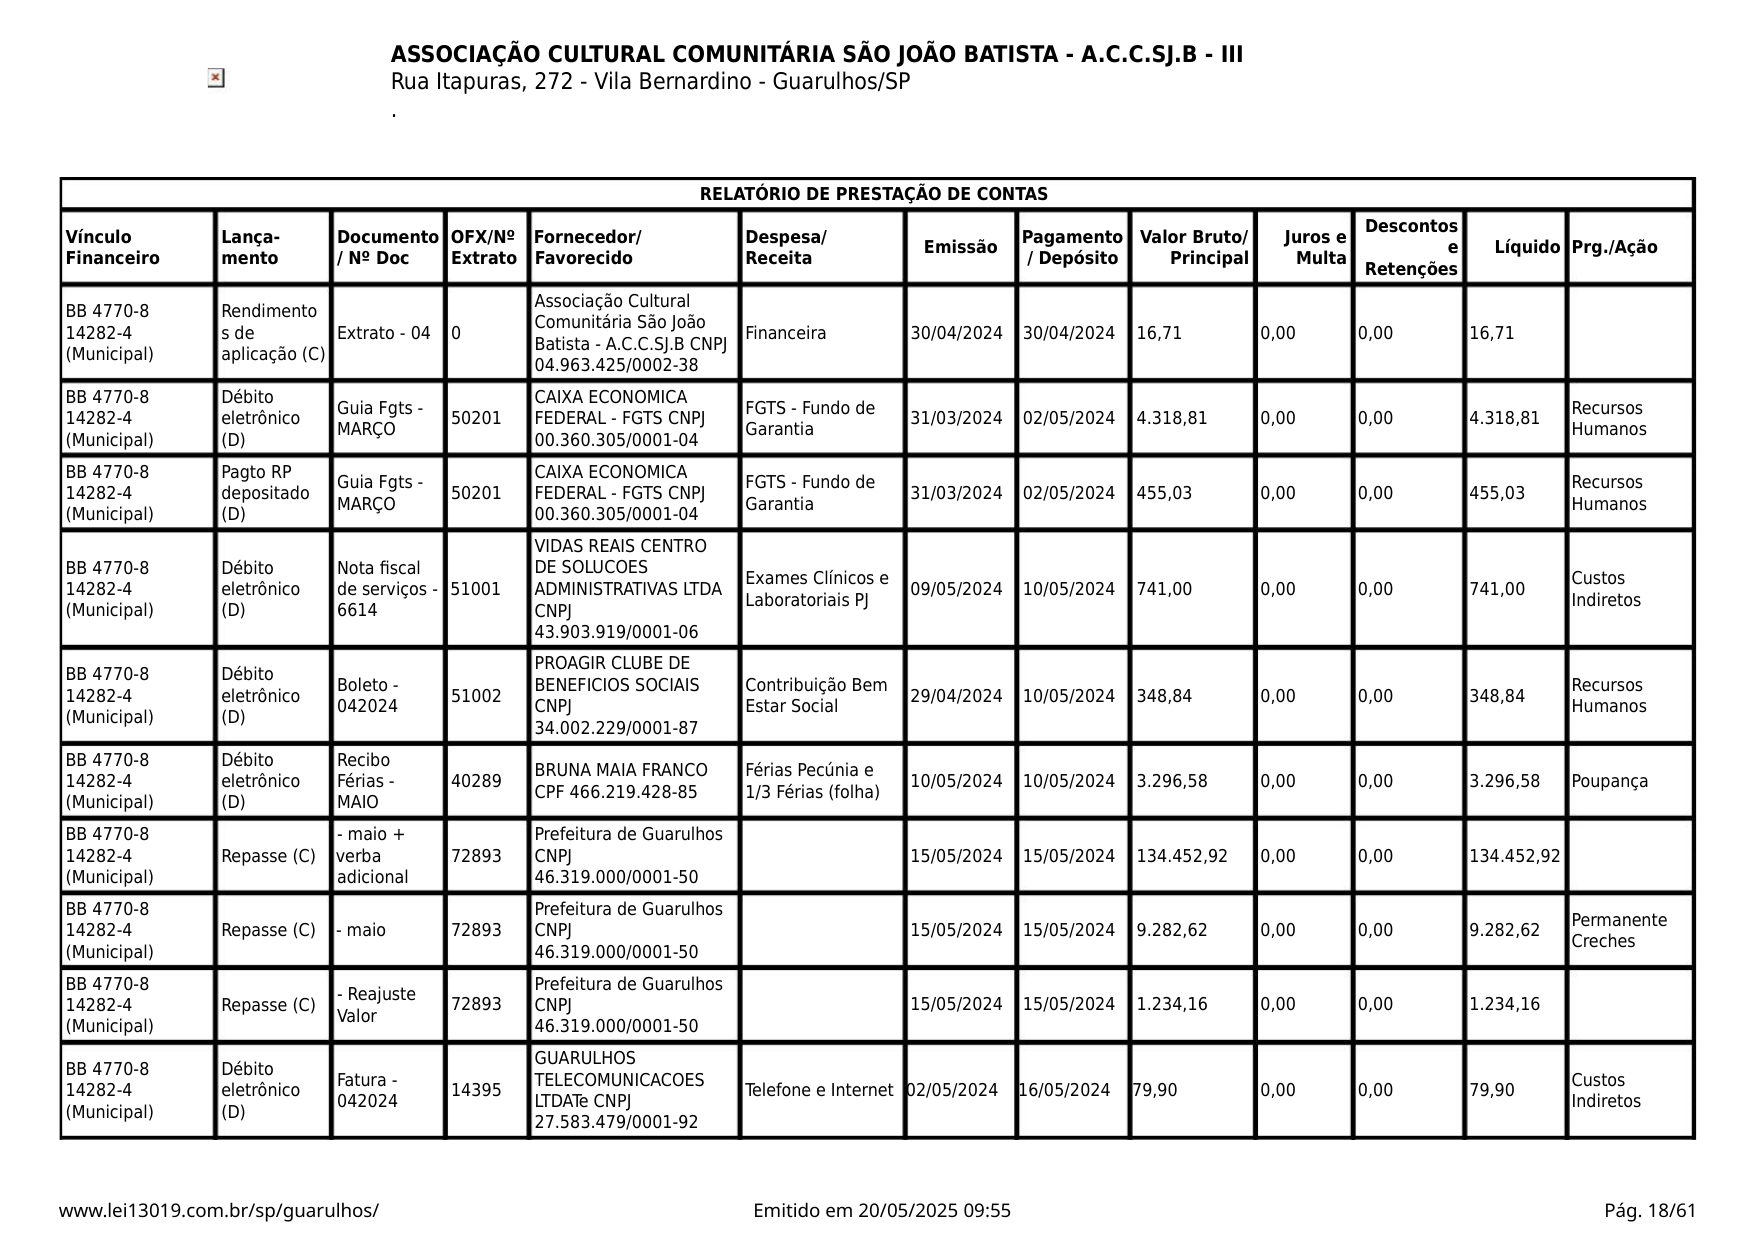

ASSOCIAÇÃO CULTURAL COMUNITÁRIA SÃO JOÃO BATISTA - A.C.C.SJ.B - III
Rua Itapuras, 272 - Vila Bernardino - Guarulhos/SP
.
RELATÓRIO DE PRESTAÇÃO DE CONTAS
Descontos
e
Retenções
Vínculo
Financeiro
Lança-
mento
Documento OFX/Nº Fornecedor/
Despesa/
Receita
Pagamento Valor Bruto/
/ Depósito Principal
Juros e
Multa
Emissão
Líquido Prg./Ação
/ Nº Doc
Extrato Favorecido
Associação Cultural
BB 4770-8
14282-4
(Municipal)
Rendimento
s de
aplicação (C)
Comunitária São João
Batista - A.C.C.SJ.B CNPJ
04.963.425/0002-38
Extrato - 04
Financeira
30/04/2024 30/04/2024 16,71
0,00
0,00
16,71
0
BB 4770-8
14282-4
(Municipal)
Débito
eletrônico
(D)
CAIXA ECONOMICA
FEDERAL - FGTS CNPJ
00.360.305/0001-04
Guia Fgts -
MARÇO
FGTS - Fundo de
Garantia
Recursos
Humanos
50201
50201
31/03/2024 02/05/2024 4.318,81
31/03/2024 02/05/2024 455,03
0,00
0,00
0,00
0,00
4.318,81
455,03
BB 4770-8
14282-4
(Municipal)
Pagto RP
depositado
(D)
CAIXA ECONOMICA
FEDERAL - FGTS CNPJ
00.360.305/0001-04
Guia Fgts -
MARÇO
FGTS - Fundo de
Garantia
Recursos
Humanos
VIDAS REAIS CENTRO
DE SOLUCOES
ADMINISTRATIVAS LTDA
CNPJ
BB 4770-8
14282-4
(Municipal)
Débito
eletrônico
(D)
Nota ﬁscal
de serviços - 51001
6614
Exames Clínicos e
Laboratoriais PJ
Custos
Indiretos
09/05/2024 10/05/2024 741,00
29/04/2024 10/05/2024 348,84
0,00
0,00
0,00
0,00
741,00
348,84
43.903.919/0001-06
PROAGIR CLUBE DE
BENEFICIOS SOCIAIS
CNPJ
BB 4770-8
14282-4
(Municipal)
Débito
eletrônico
(D)
Boleto -
042024
Contribuição Bem
Estar Social
Recursos
Humanos
51002
34.002.229/0001-87
BB 4770-8
14282-4
(Municipal)
Débito
eletrônico
(D)
Recibo
Férias -
MAIO
BRUNA MAIA FRANCO
CPF 466.219.428-85
Férias Pecúnia e
1/3 Férias (folha)
40289
72893
72893
72893
10/05/2024 10/05/2024 3.296,58
15/05/2024 15/05/2024 134.452,92
15/05/2024 15/05/2024 9.282,62
15/05/2024 15/05/2024 1.234,16
0,00
0,00
0,00
0,00
0,00
0,00
0,00
0,00
3.296,58
134.452,92
9.282,62
1.234,16
Poupança
BB 4770-8
14282-4
(Municipal)
- maio +
Prefeitura de Guarulhos
CNPJ
46.319.000/0001-50
Repasse (C) verba
adicional
BB 4770-8
14282-4
(Municipal)
Prefeitura de Guarulhos
CNPJ
46.319.000/0001-50
Permanente
Creches
Repasse (C) - maio
BB 4770-8
14282-4
(Municipal)
Prefeitura de Guarulhos
CNPJ
46.319.000/0001-50
- Reajuste
Valor
Repasse (C)
GUARULHOS
TELECOMUNICACOES
LTDATe CNPJ
BB 4770-8
14282-4
(Municipal)
Débito
eletrônico
(D)
Fatura -
042024
Custos
Indiretos
14395
Telefone e Internet 02/05/2024 16/05/2024 79,90
0,00
0,00
79,90
27.583.479/0001-92
www.lei13019.com.br/sp/guarulhos/
Emitido em 20/05/2025 09:55
Pág. 18/61